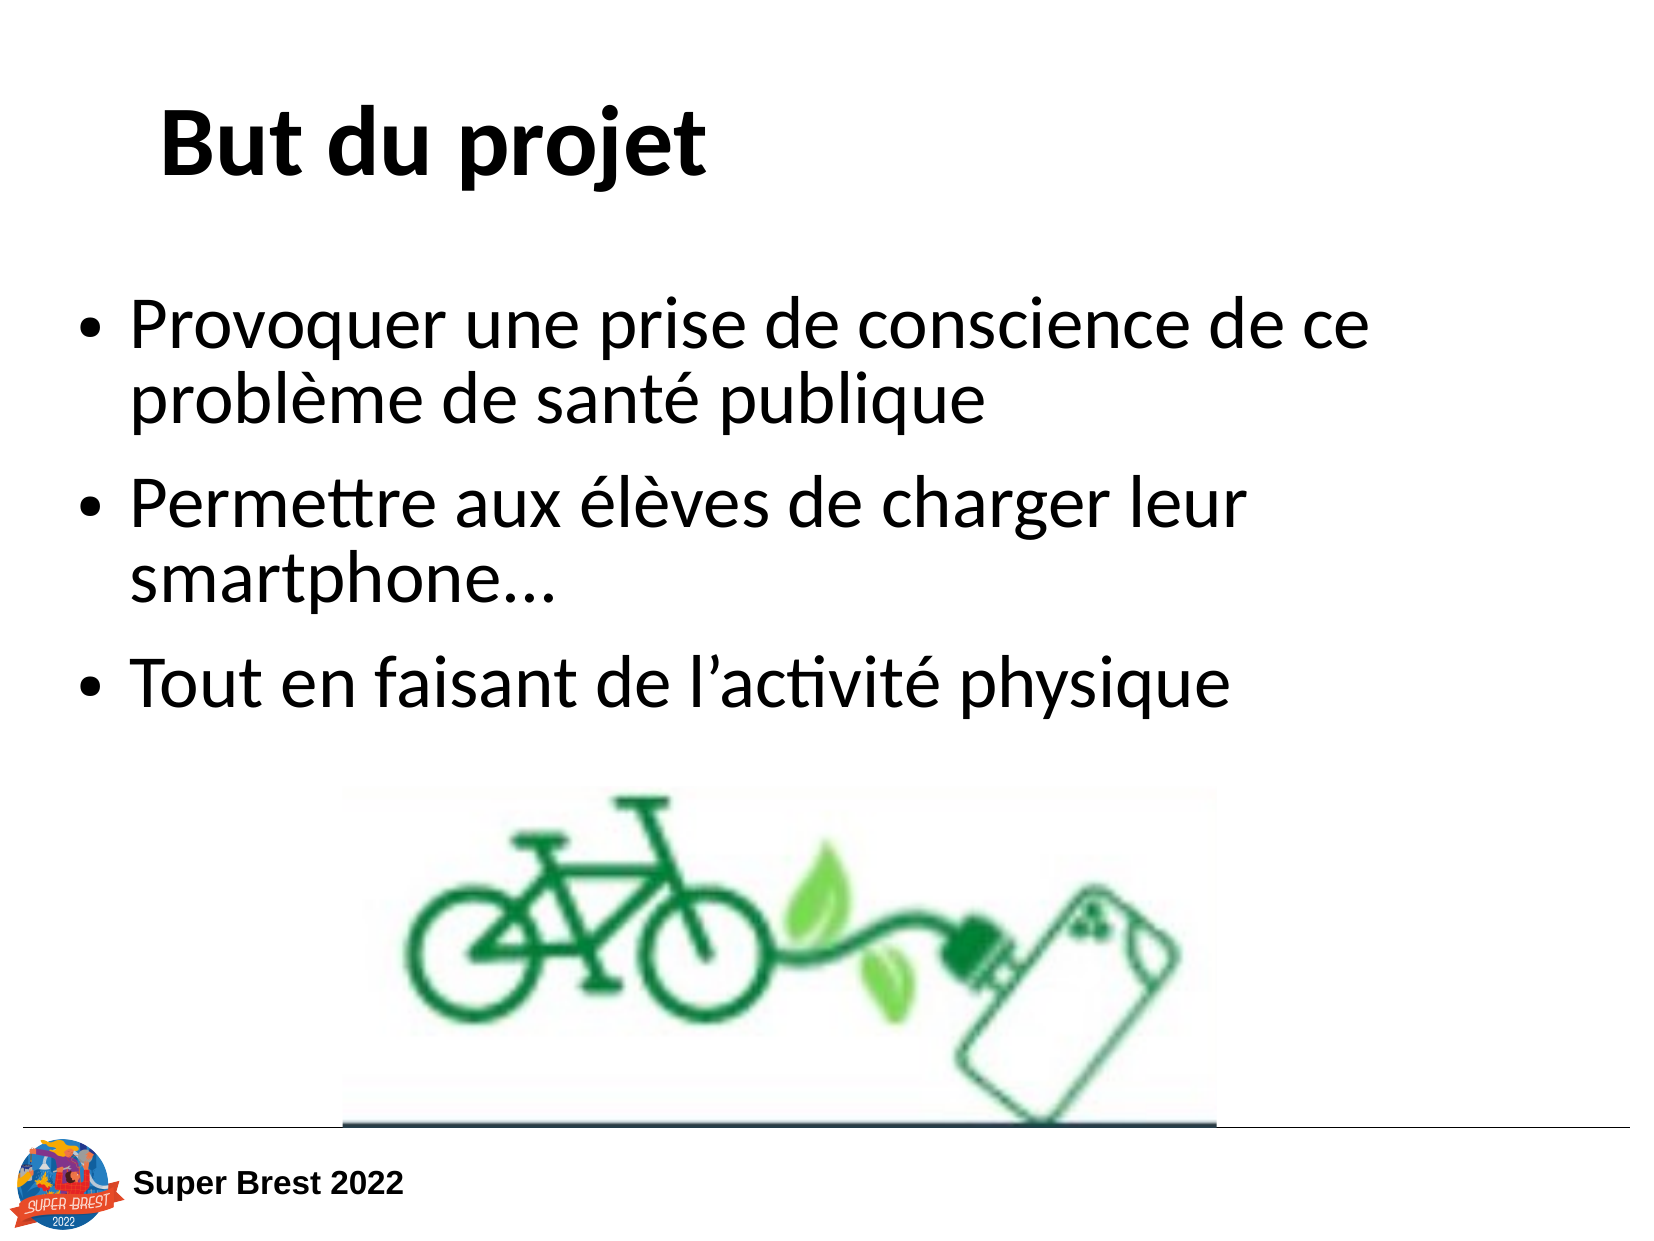

# But du projet
Provoquer une prise de conscience de ce problème de santé publique
Permettre aux élèves de charger leur smartphone...
Tout en faisant de l’activité physique
Super Brest 2022